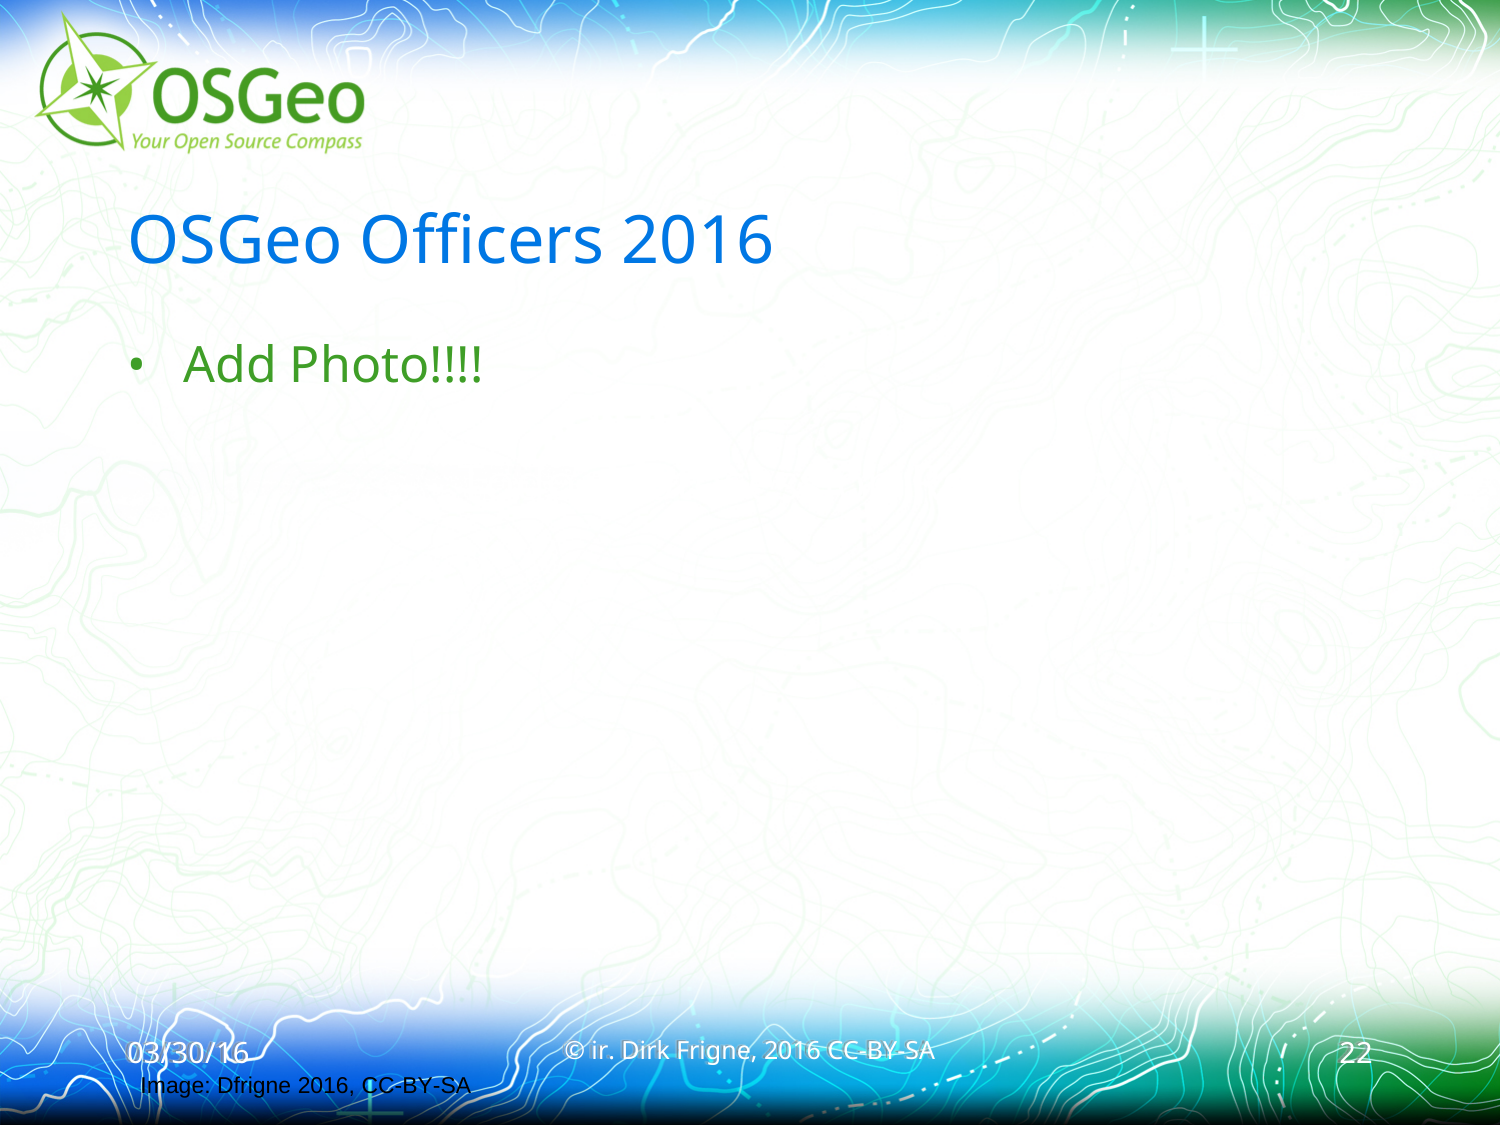

# OSGeo Officers 2016
Add Photo!!!!
Todo – fotosession Reception
03/30/16
© ir. Dirk Frigne, 2016 CC-BY-SA
22
Image: Dfrigne 2016, CC-BY-SA